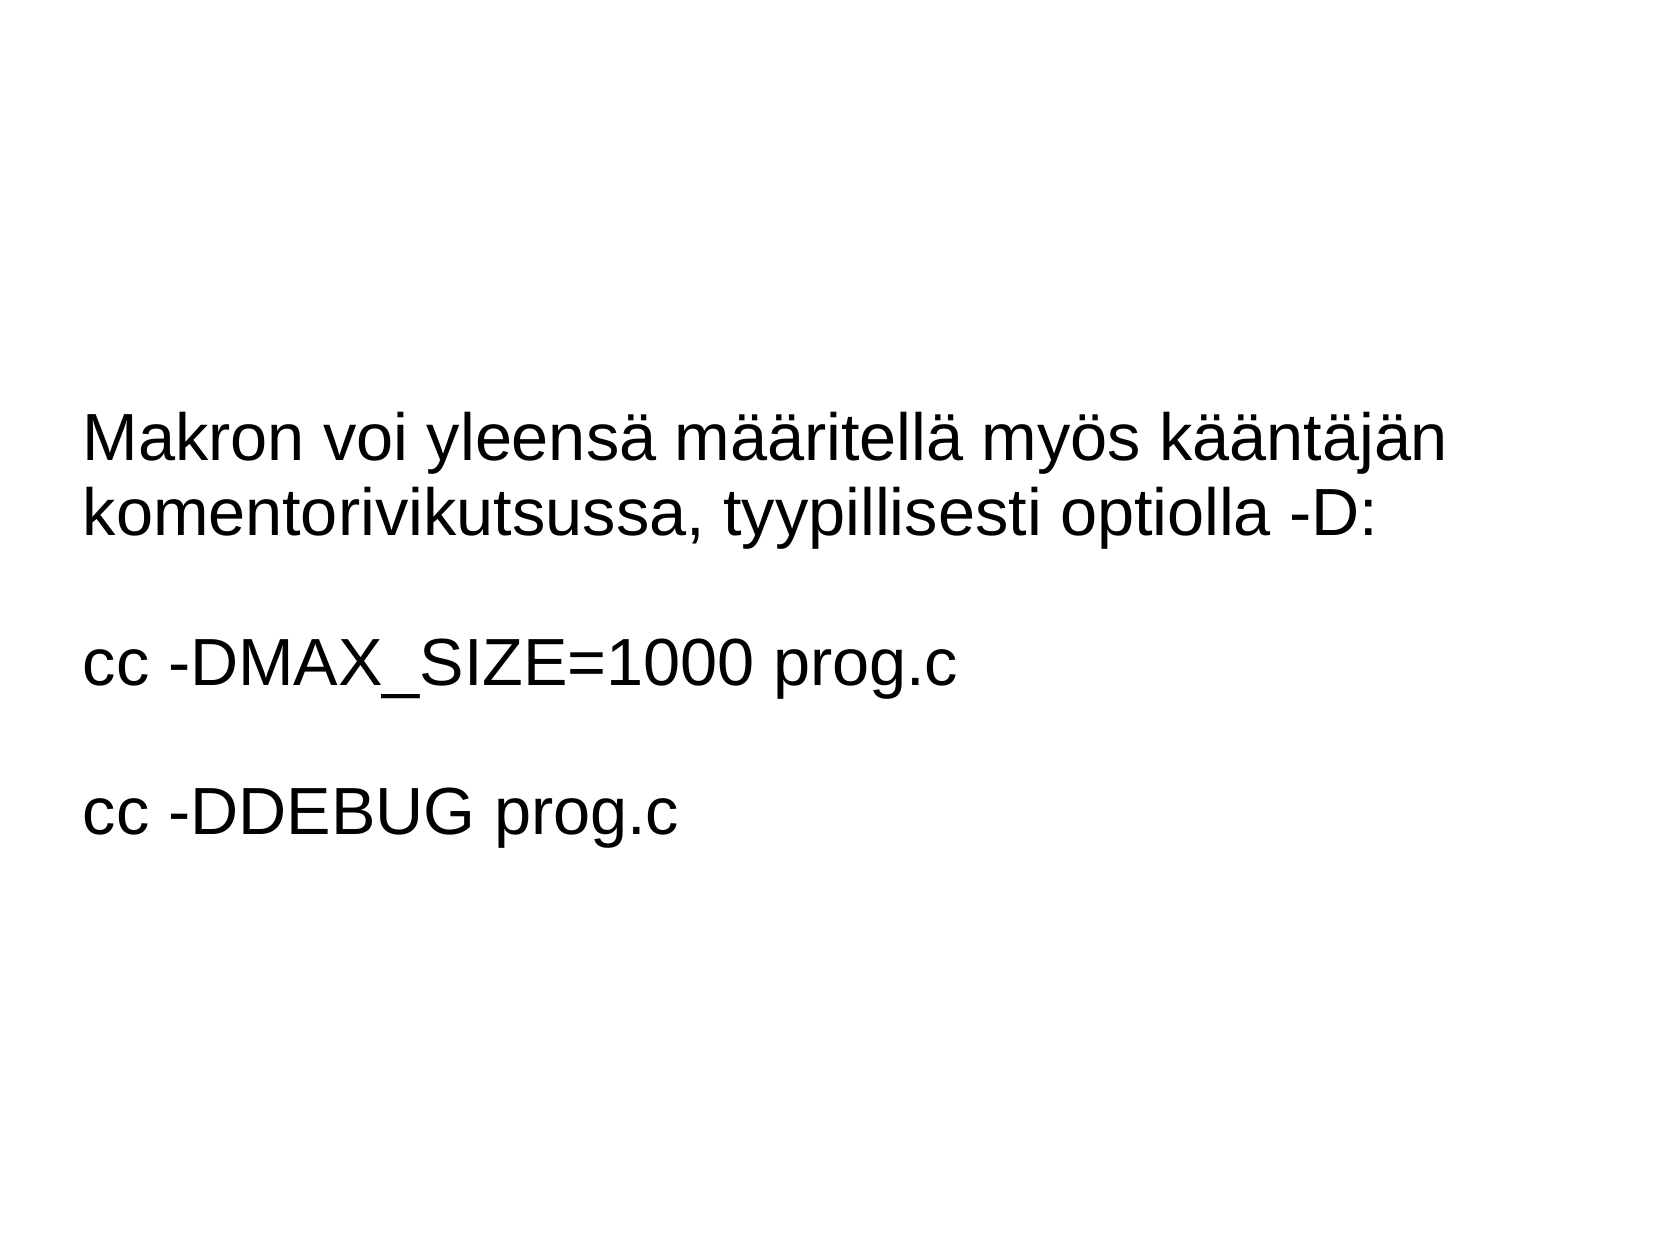

Makron voi yleensä määritellä myös kääntäjän komentorivikutsussa, tyypillisesti optiolla -D:
cc -DMAX_SIZE=1000 prog.c
cc -DDEBUG prog.c